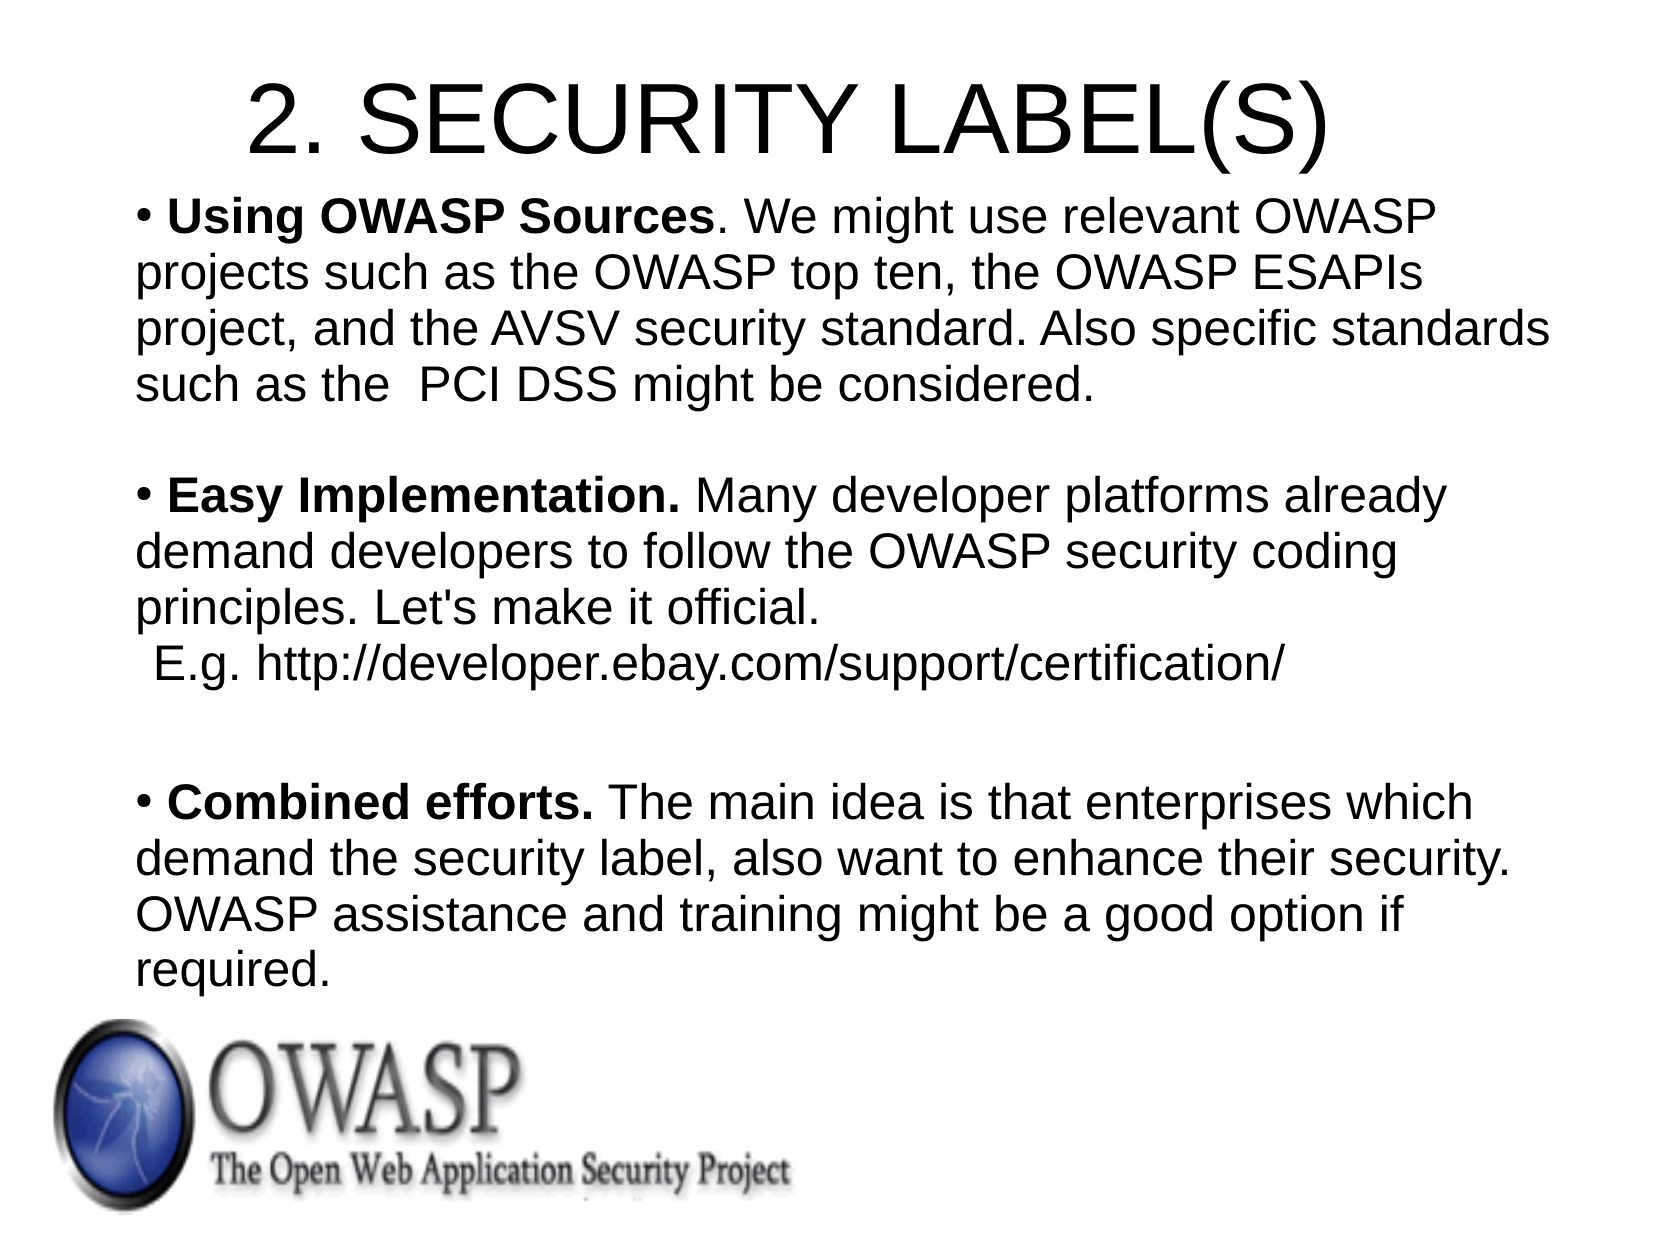

Using OWASP Sources. We might use relevant OWASP projects such as the OWASP top ten, the OWASP ESAPIs project, and the AVSV security standard. Also specific standards such as the PCI DSS might be considered.
 Easy Implementation. Many developer platforms already demand developers to follow the OWASP security coding principles. Let's make it official.
E.g. http://developer.ebay.com/support/certification/
 Combined efforts. The main idea is that enterprises which demand the security label, also want to enhance their security. OWASP assistance and training might be a good option if required.
# 2. SECURITY LABEL(S)